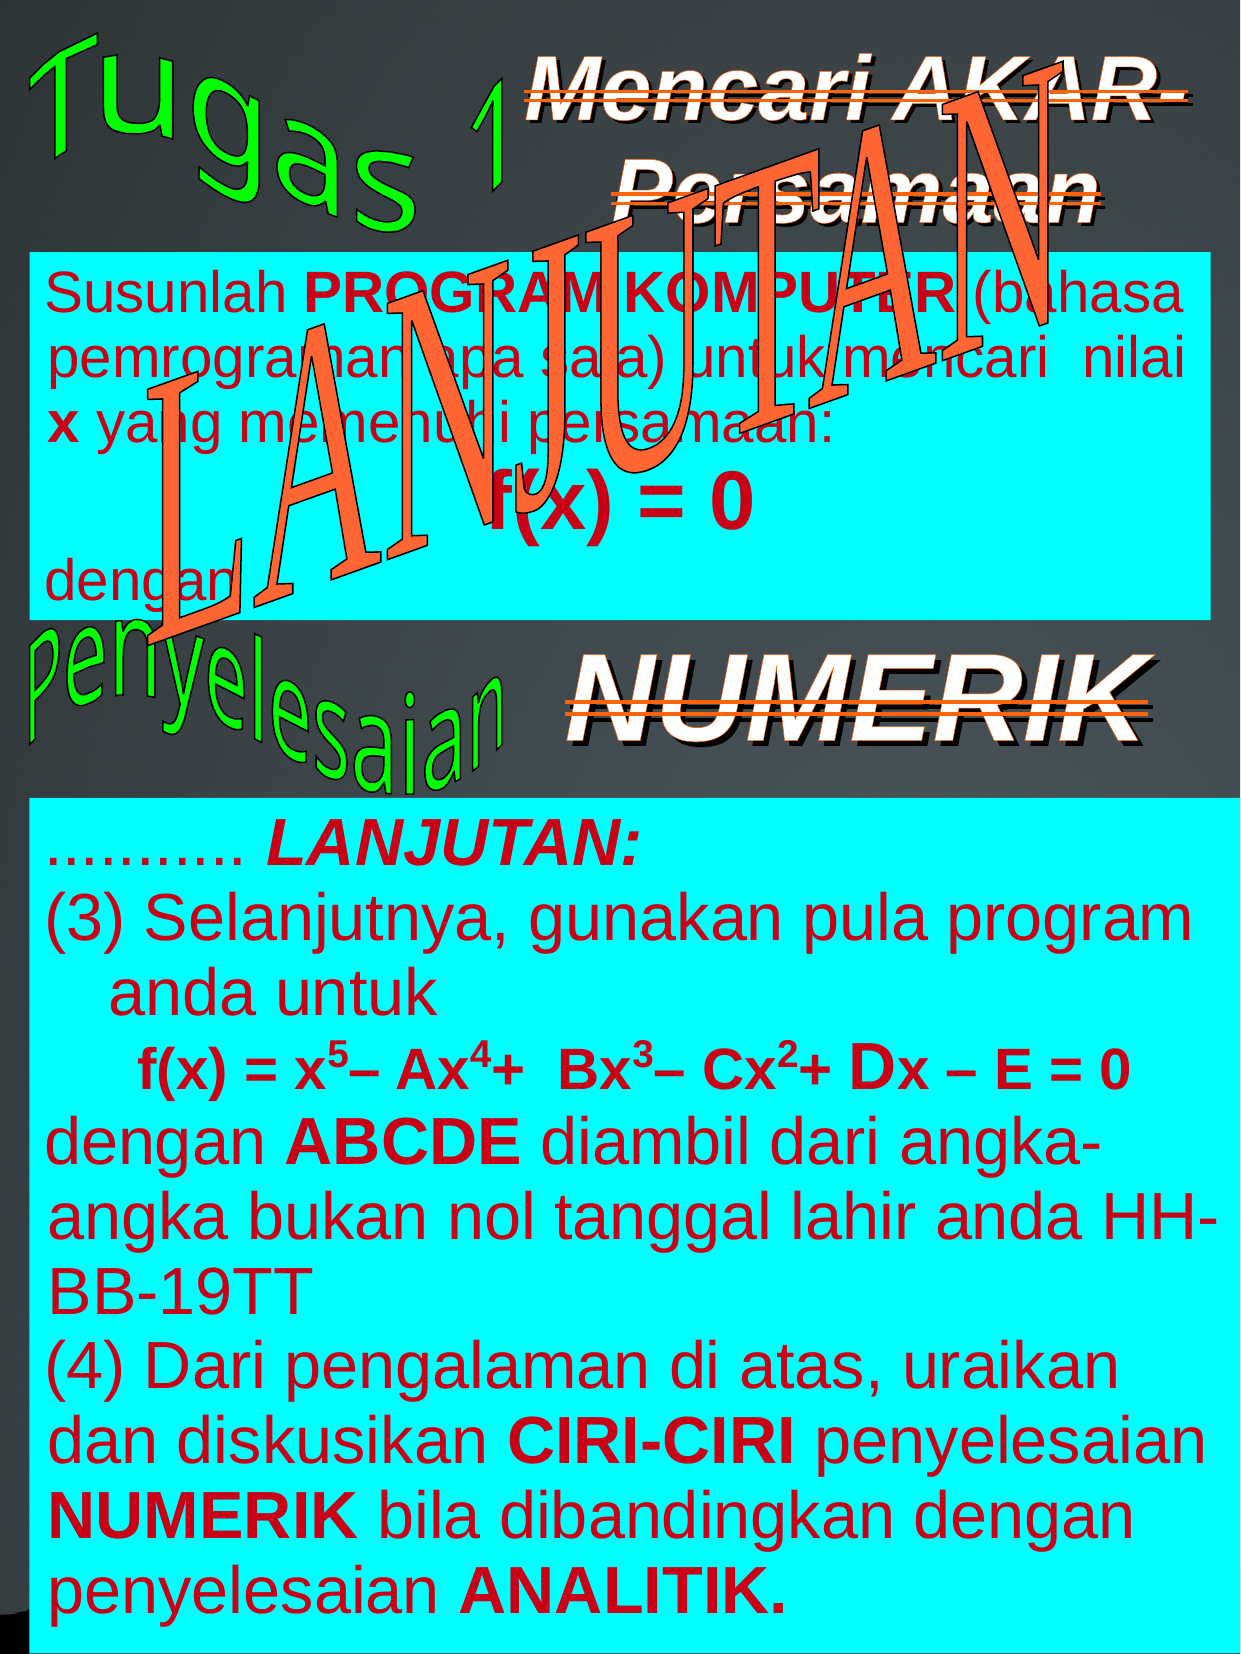

Tugas 1
Mencari AKAR-Persamaan
LANJUTAN
Susunlah PROGRAM KOMPUTER (bahasa pemrograman apa saja) untuk mencari nilai x yang memenuhi persamaan:
f(x) = 0
dengan
Penyelesaian
NUMERIK
........... LANJUTAN:
(3) Selanjutnya, gunakan pula program anda untuk
f(x) = x5– Ax4+ Bx3– Cx2+ Dx – E = 0
dengan ABCDE diambil dari angka-angka bukan nol tanggal lahir anda HH-BB-19TT
(4) Dari pengalaman di atas, uraikan dan diskusikan CIRI-CIRI penyelesaian NUMERIK bila dibandingkan dengan penyelesaian ANALITIK.